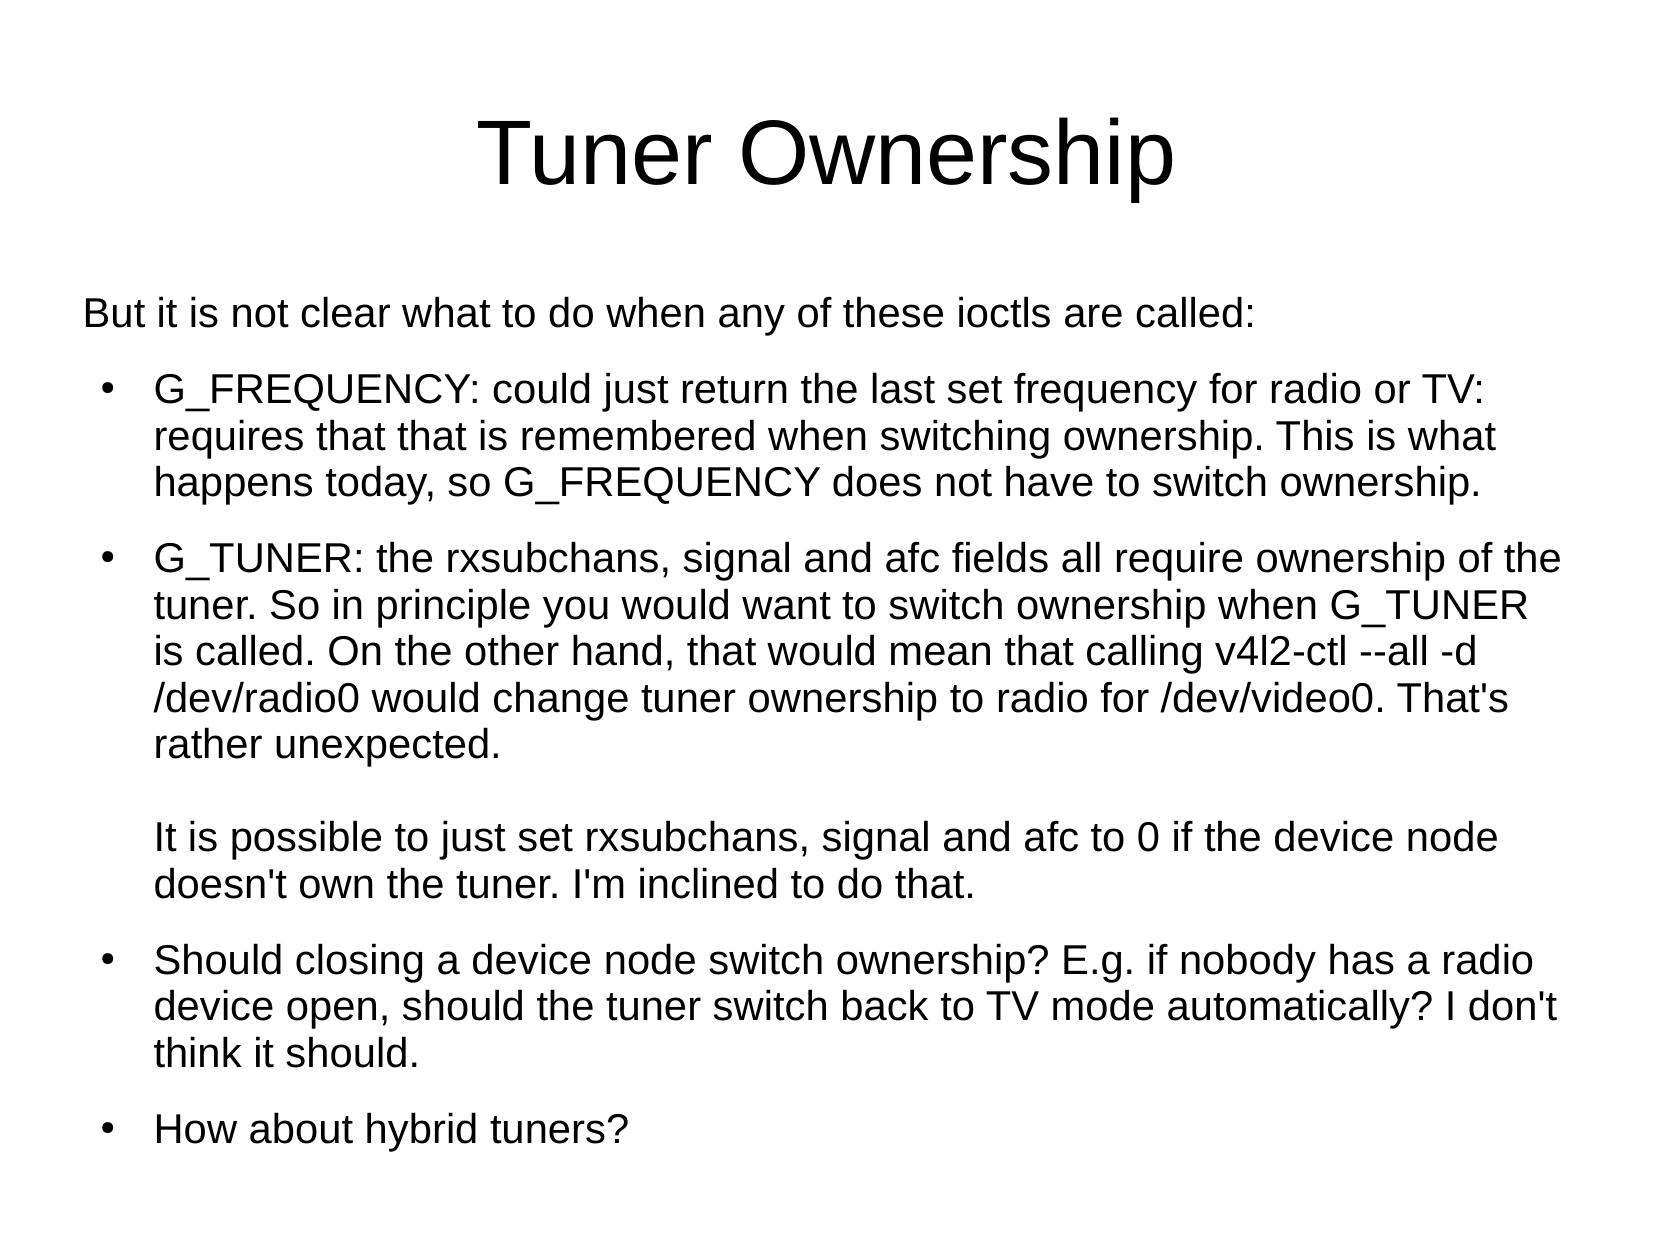

# Tuner Ownership
But it is not clear what to do when any of these ioctls are called:
G_FREQUENCY: could just return the last set frequency for radio or TV: requires that that is remembered when switching ownership. This is what happens today, so G_FREQUENCY does not have to switch ownership.
G_TUNER: the rxsubchans, signal and afc fields all require ownership of the tuner. So in principle you would want to switch ownership when G_TUNER is called. On the other hand, that would mean that calling v4l2-ctl --all -d /dev/radio0 would change tuner ownership to radio for /dev/video0. That's rather unexpected.
It is possible to just set rxsubchans, signal and afc to 0 if the device node doesn't own the tuner. I'm inclined to do that.
Should closing a device node switch ownership? E.g. if nobody has a radio device open, should the tuner switch back to TV mode automatically? I don't think it should.
How about hybrid tuners?